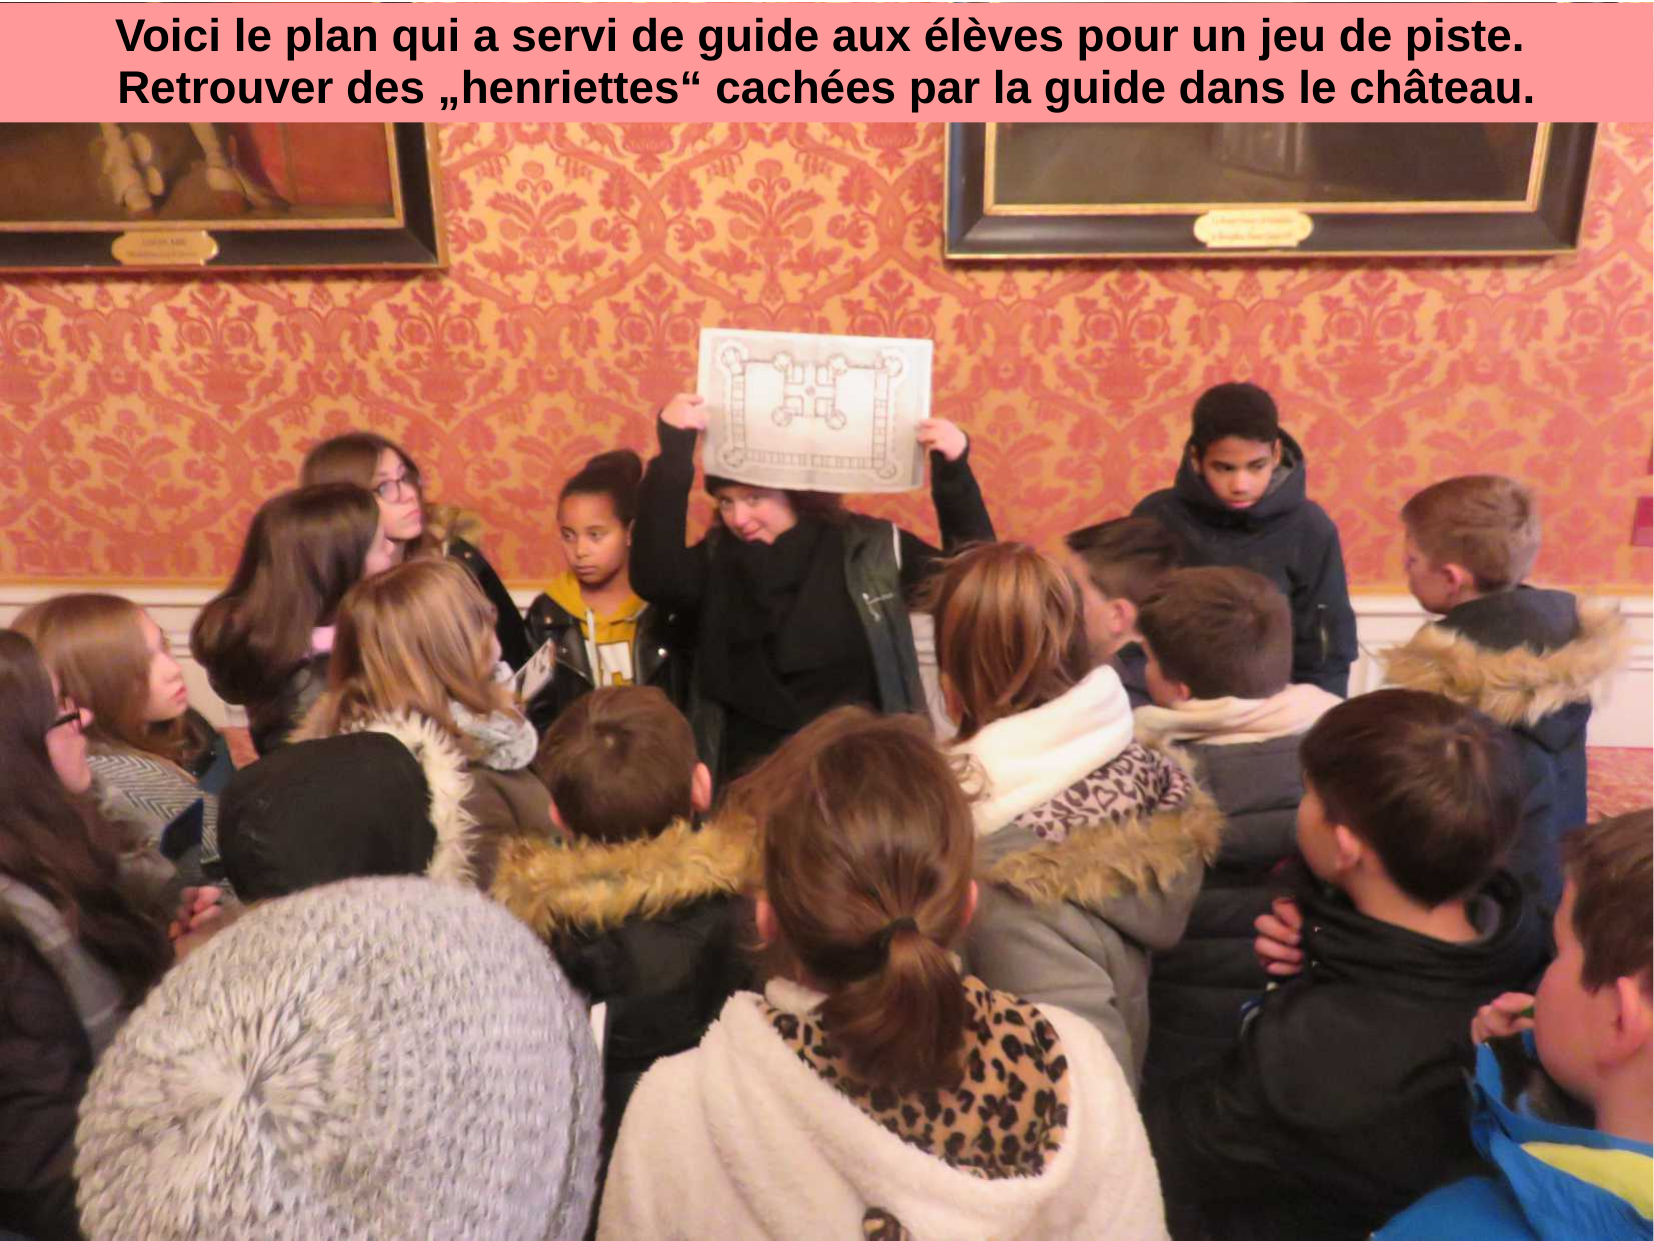

Voici le plan qui a servi de guide aux élèves pour un jeu de piste.
Retrouver des „henriettes“ cachées par la guide dans le château.